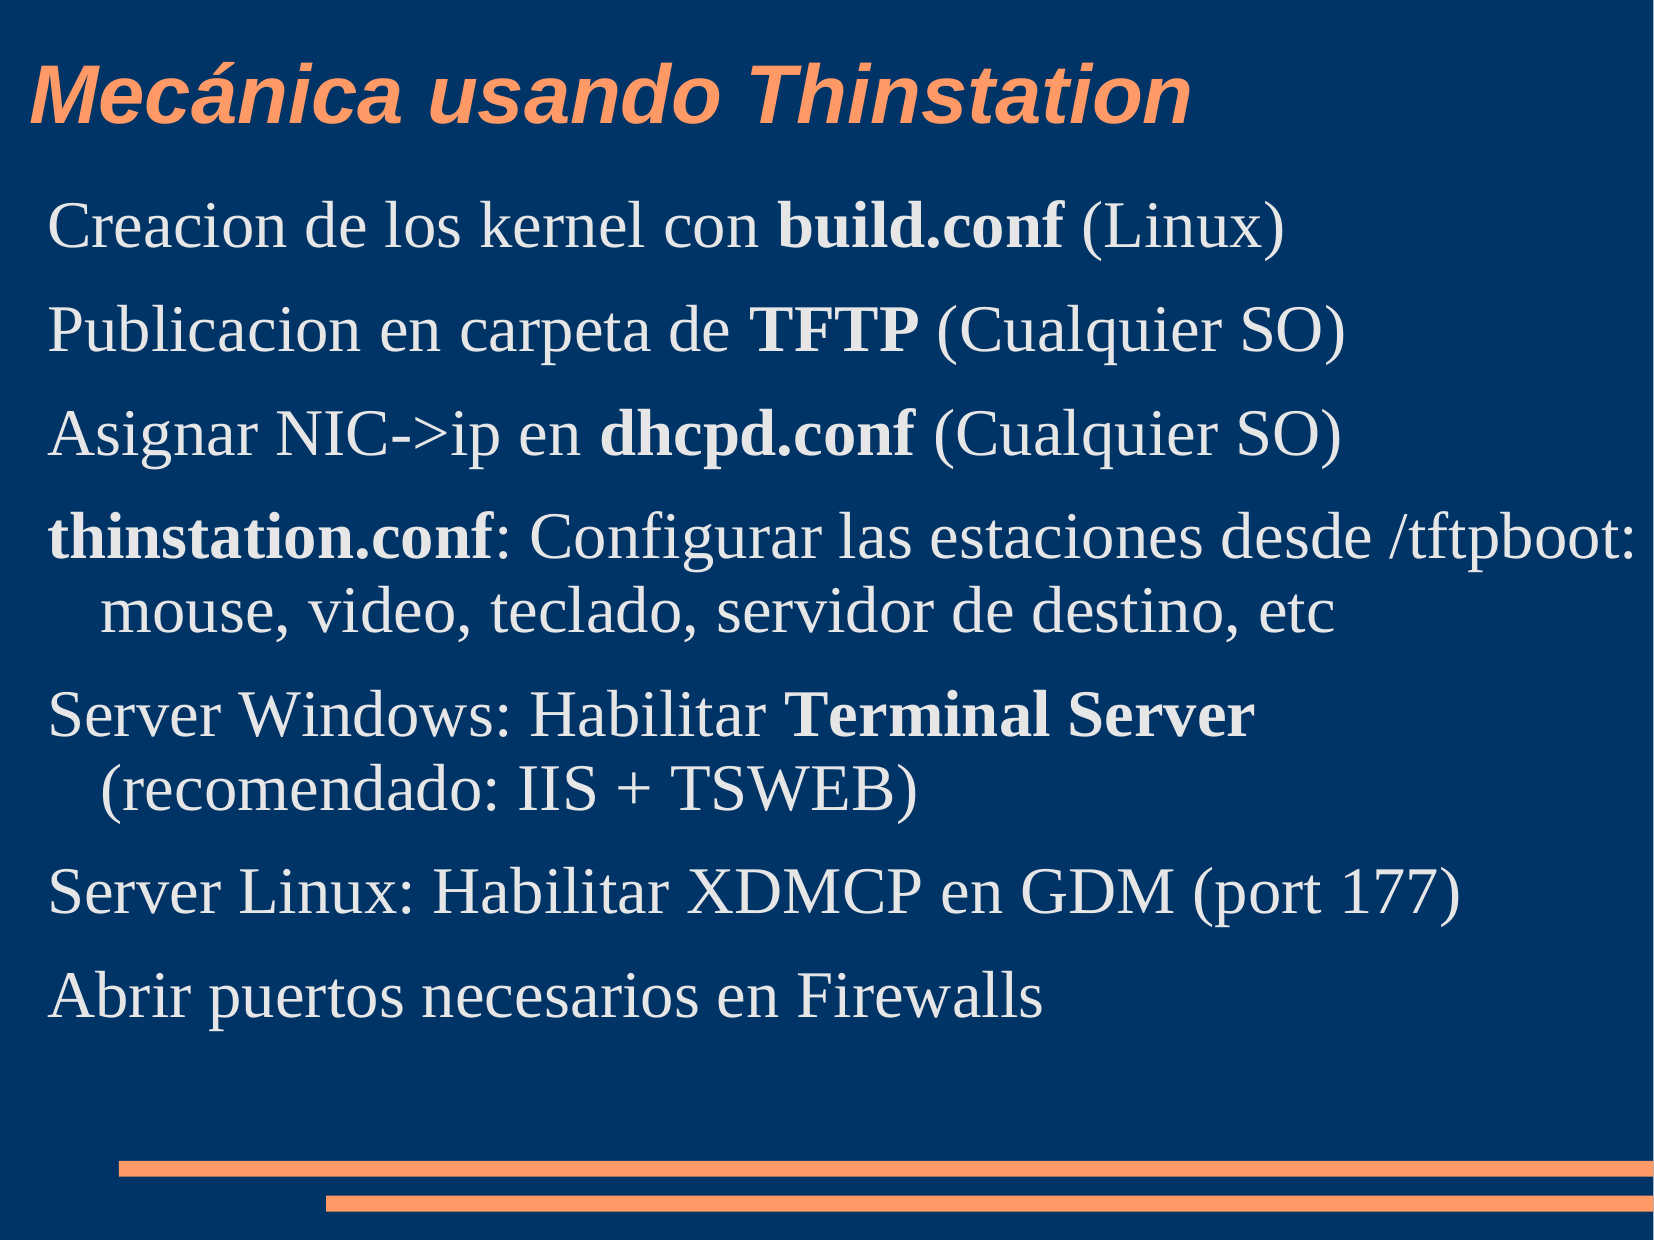

# Mecánica usando Thinstation
Creacion de los kernel con build.conf (Linux)
Publicacion en carpeta de TFTP (Cualquier SO)
Asignar NIC->ip en dhcpd.conf (Cualquier SO)
thinstation.conf: Configurar las estaciones desde /tftpboot: mouse, video, teclado, servidor de destino, etc
Server Windows: Habilitar Terminal Server (recomendado: IIS + TSWEB)
Server Linux: Habilitar XDMCP en GDM (port 177)
Abrir puertos necesarios en Firewalls